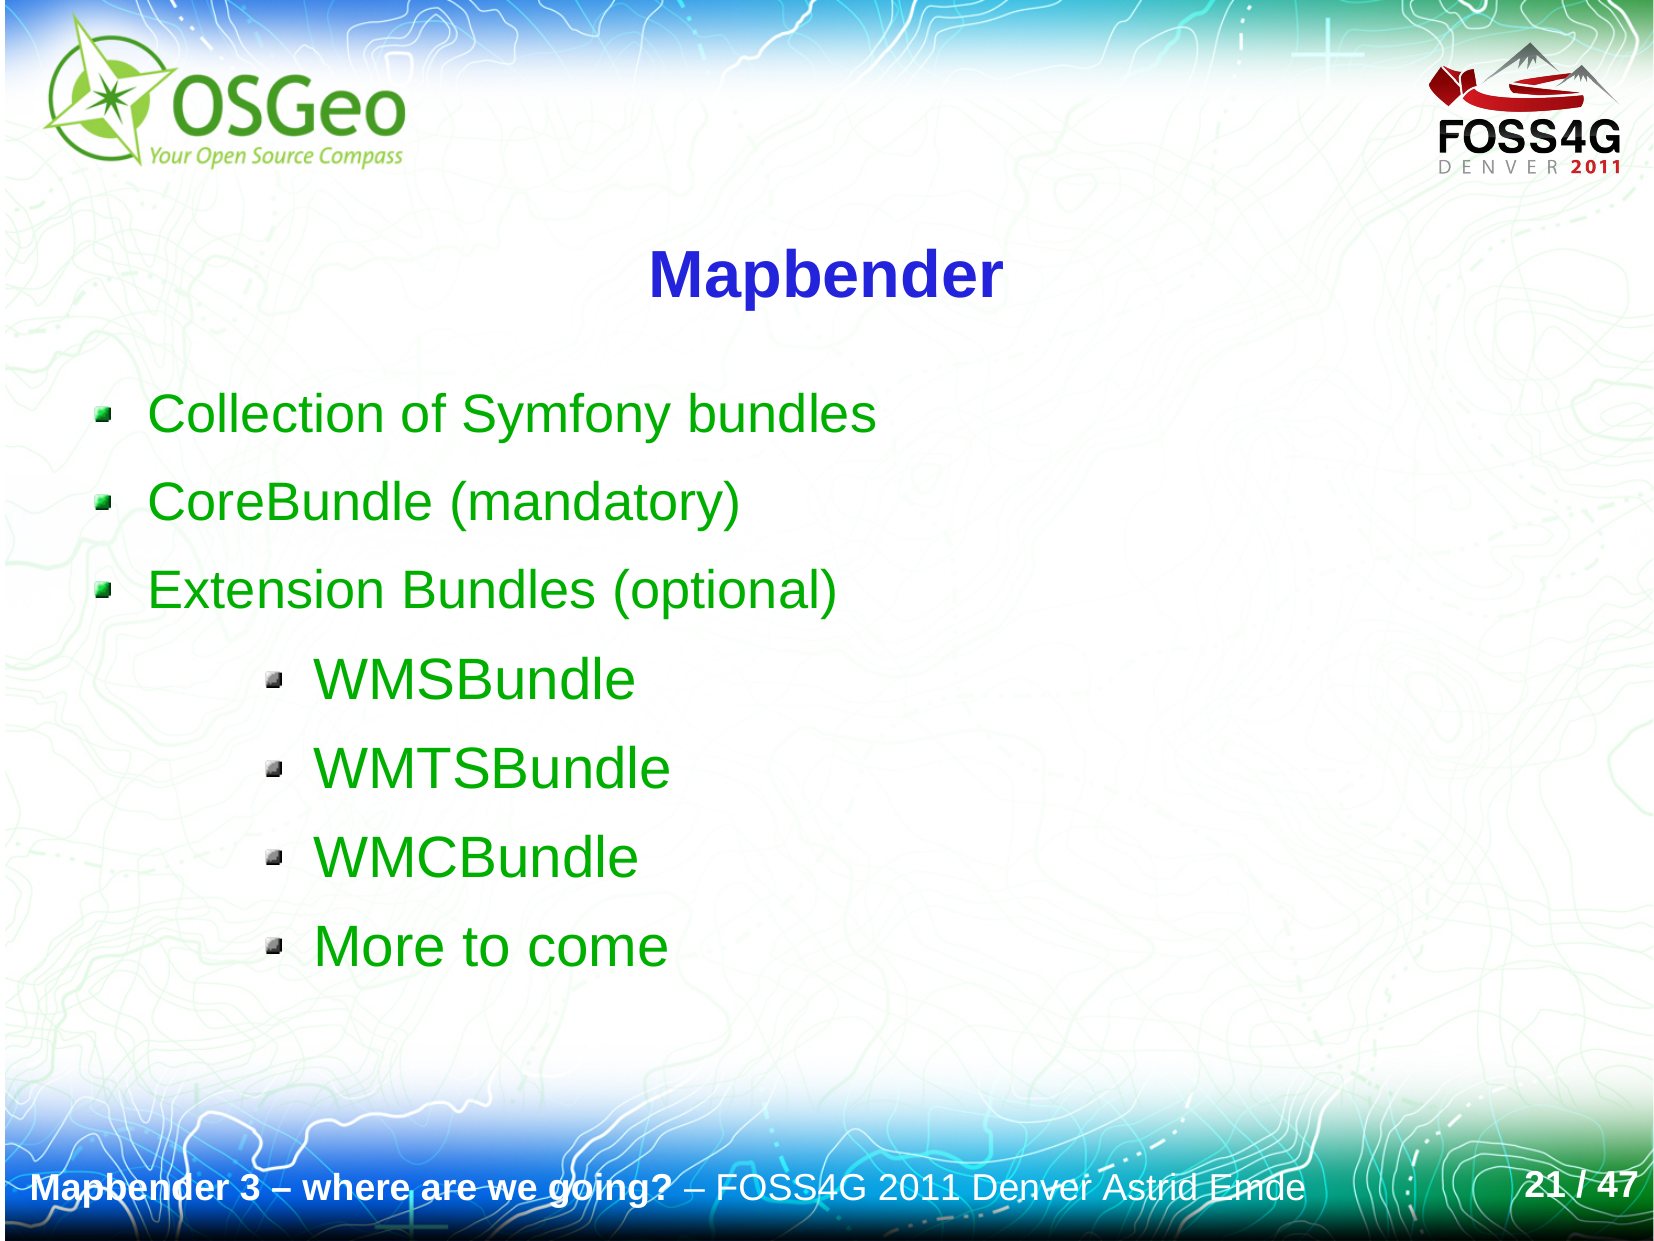

# Mapbender
Collection of Symfony bundles
CoreBundle (mandatory)
Extension Bundles (optional)
WMSBundle
WMTSBundle
WMCBundle
More to come